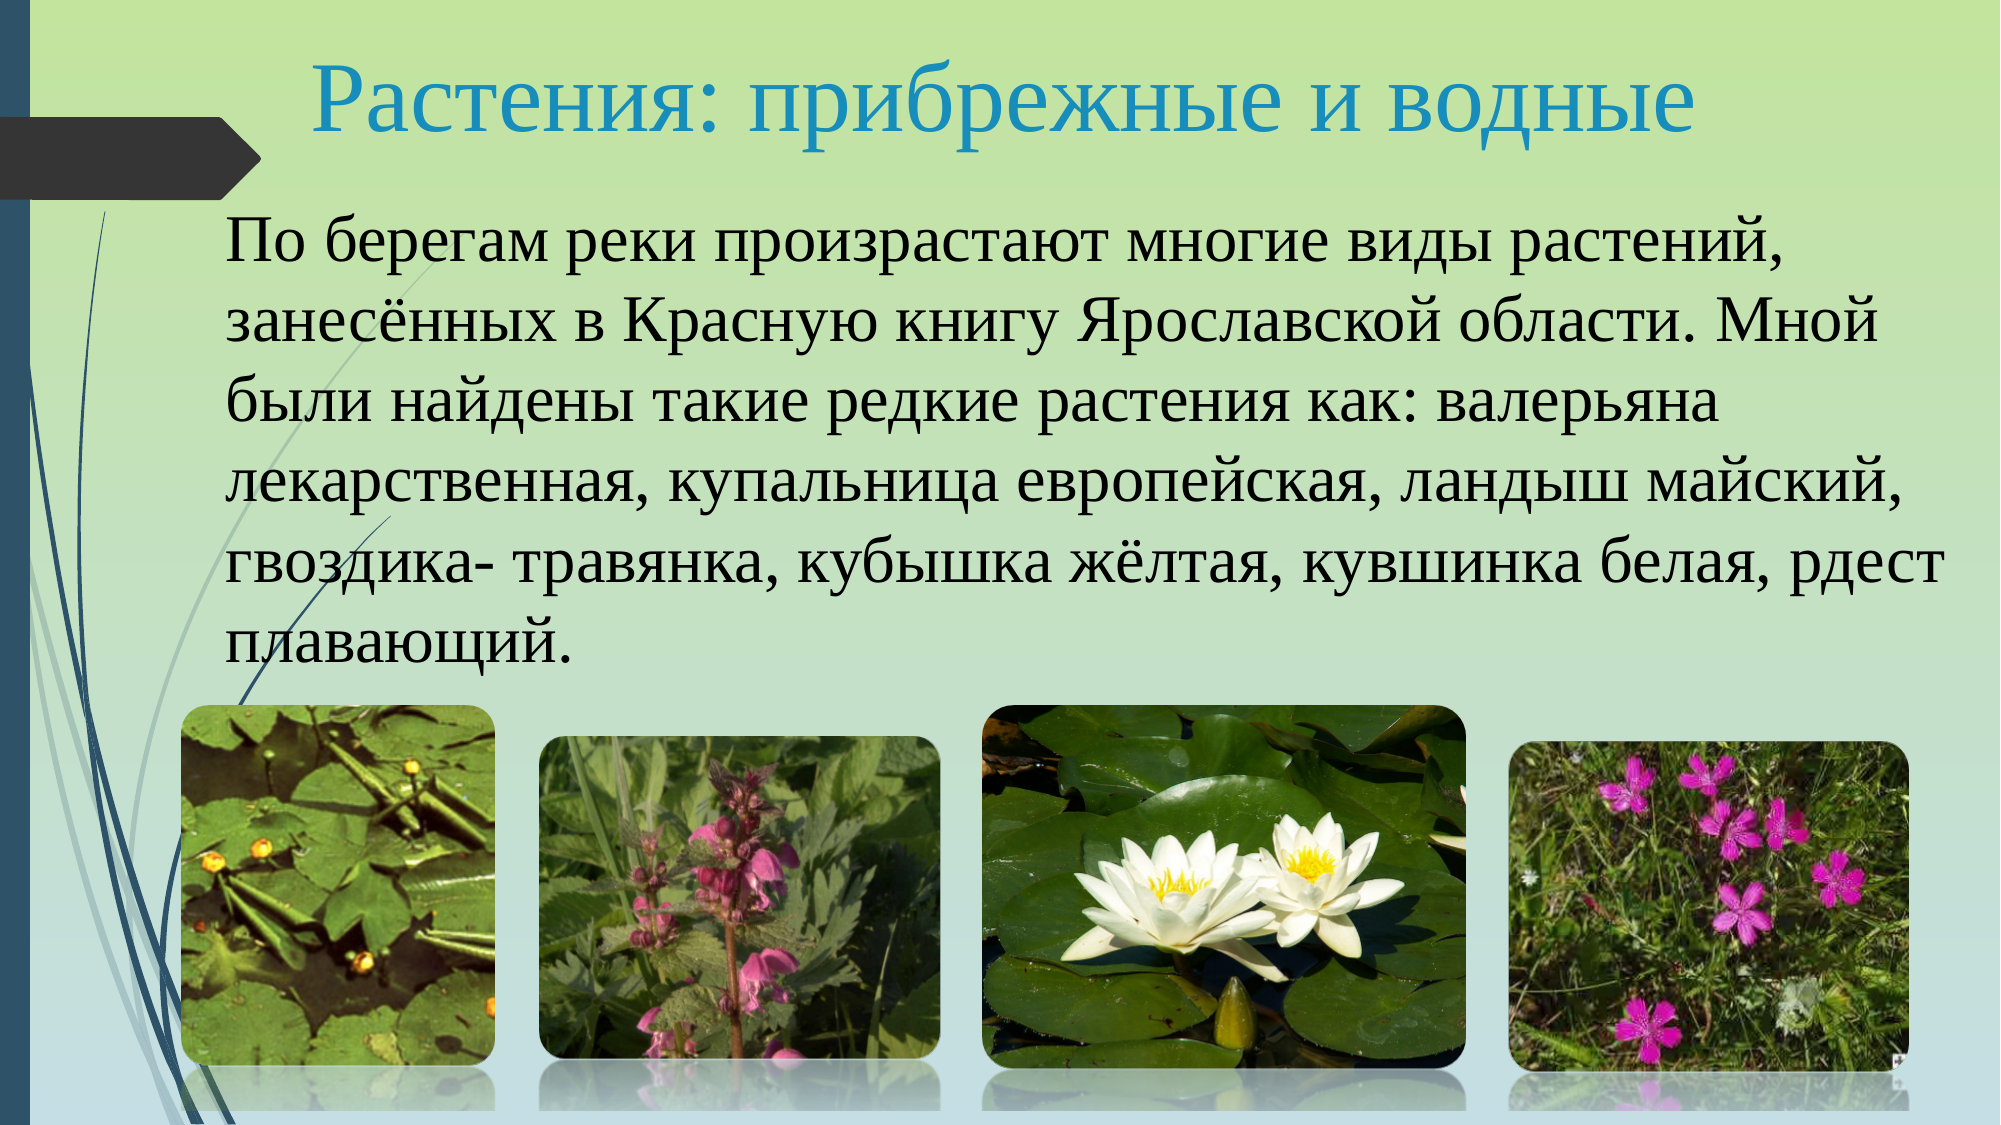

# Растения: прибрежные и водные
По берегам реки произрастают многие виды растений, занесённых в Красную книгу Ярославской области. Мной были найдены такие редкие растения как: валерьяна лекарственная, купальница европейская, ландыш майский, гвоздика- травянка, кубышка жёлтая, кувшинка белая, рдест плавающий.